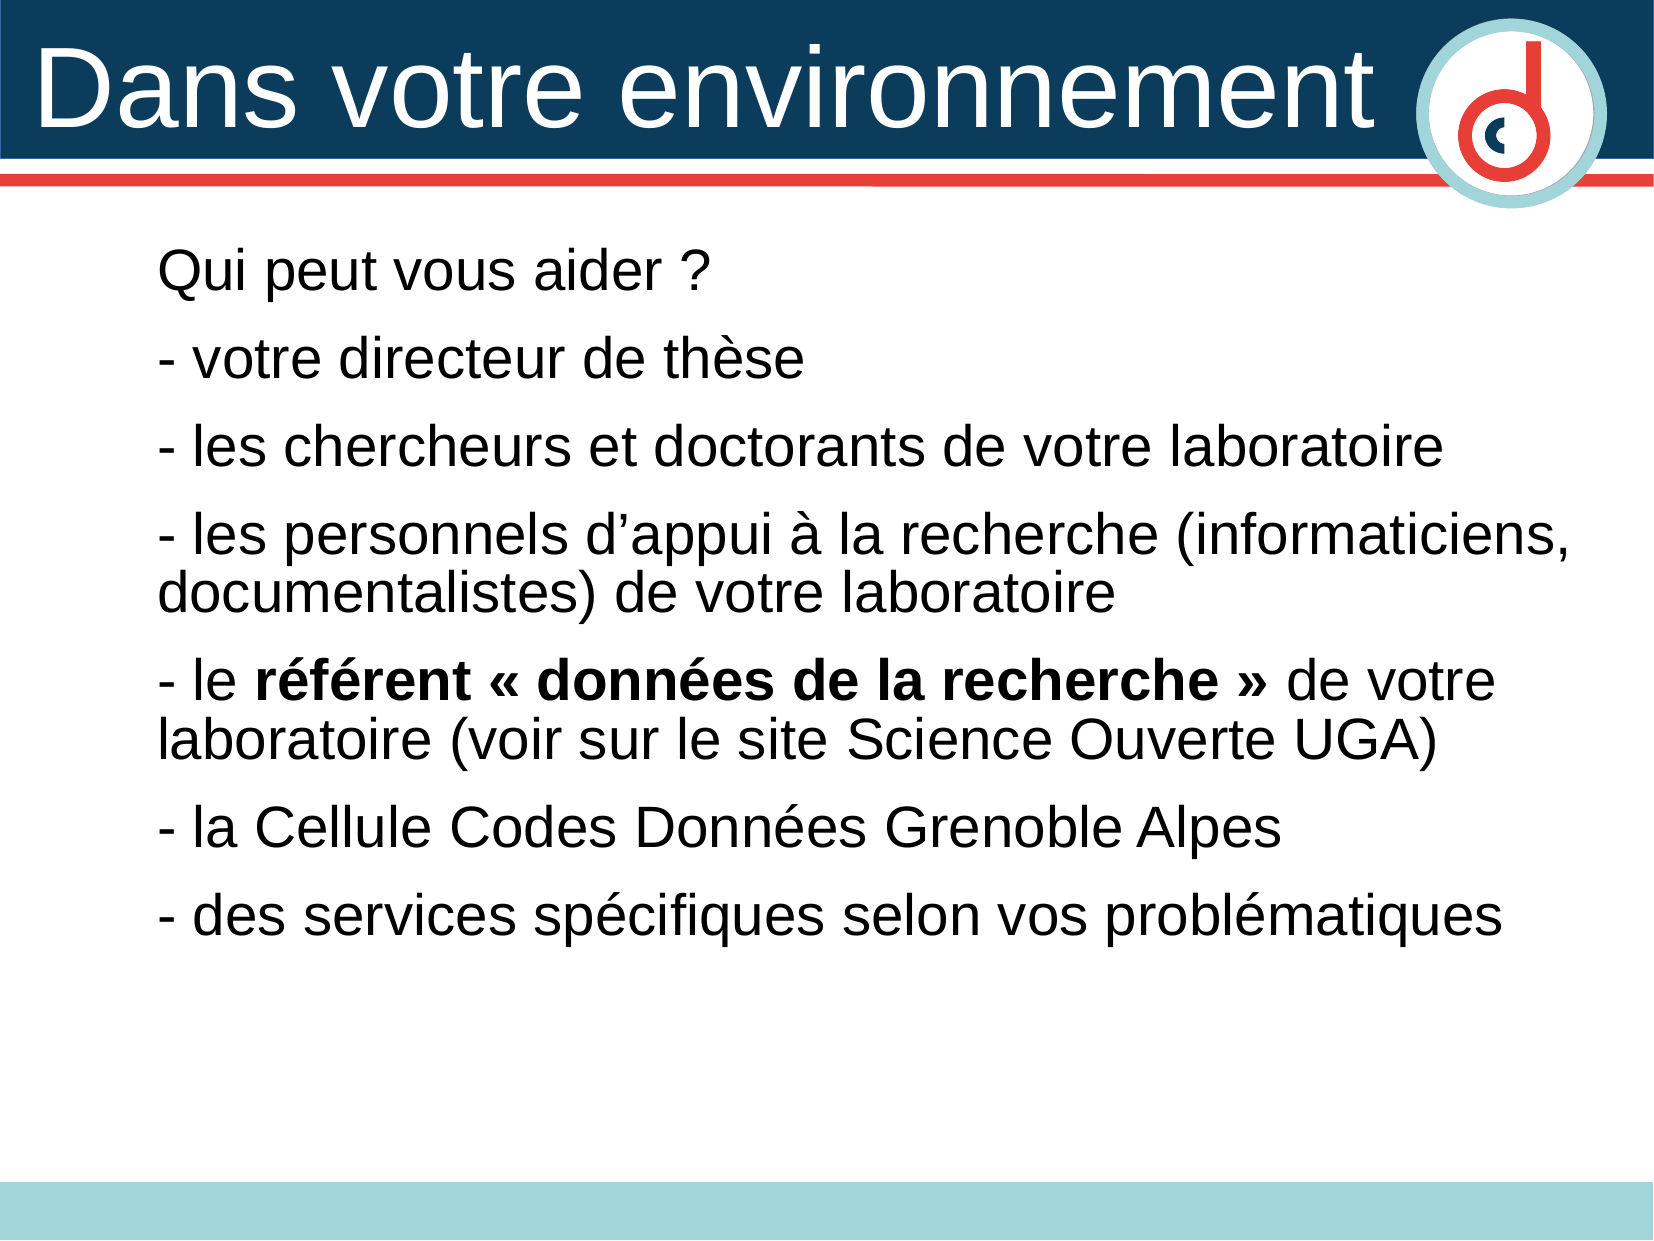

# Dans votre environnement
Qui peut vous aider ?
- votre directeur de thèse
- les chercheurs et doctorants de votre laboratoire
- les personnels d’appui à la recherche (informaticiens, documentalistes) de votre laboratoire
- le référent « données de la recherche » de votre laboratoire (voir sur le site Science Ouverte UGA)
- la Cellule Codes Données Grenoble Alpes
- des services spécifiques selon vos problématiques